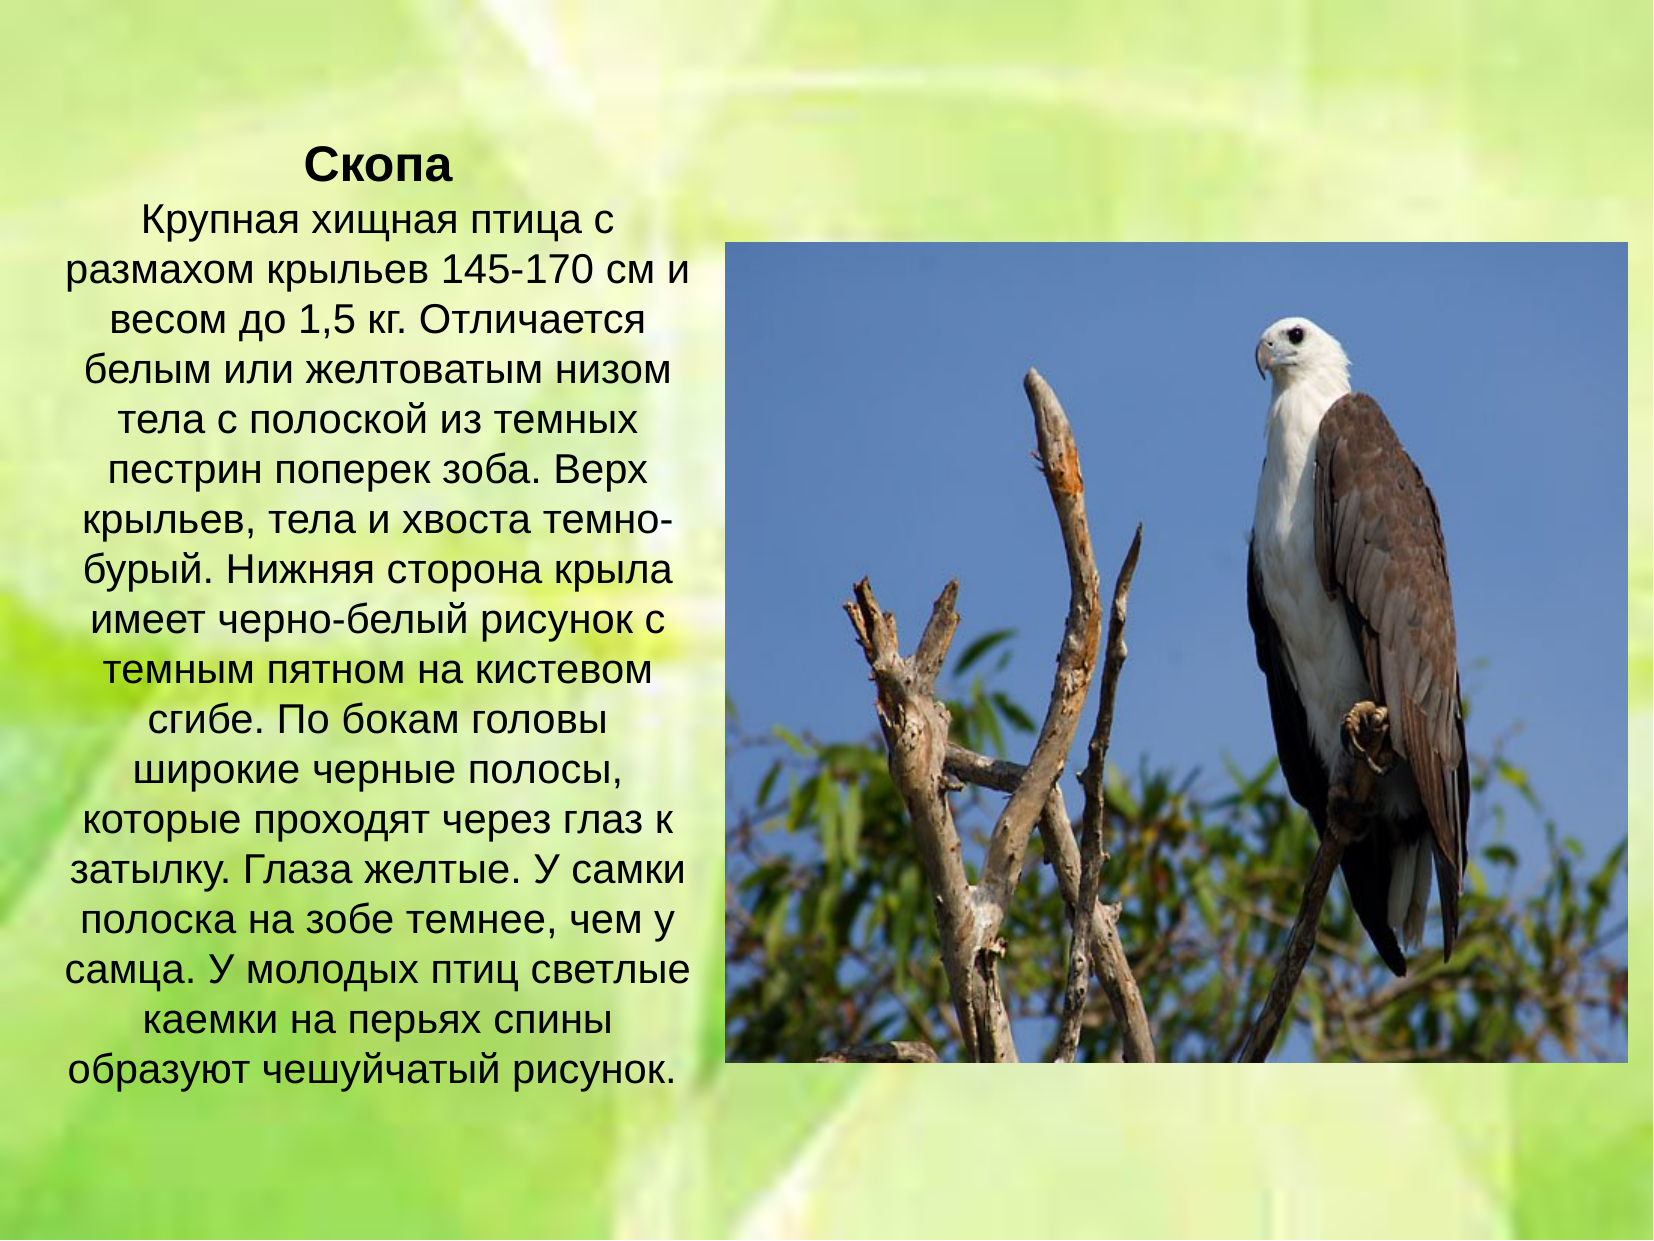

#
Скопа
Крупная хищная птица с размахом крыльев 145-170 см и весом до 1,5 кг. Отличается белым или желтоватым низом тела с полоской из темных пестрин поперек зоба. Верх крыльев, тела и хвоста темно-бурый. Нижняя сторона крыла имеет черно-белый рисунок с темным пятном на кистевом сгибе. По бокам головы широкие черные полосы, которые проходят через глаз к затылку. Глаза желтые. У самки полоска на зобе темнее, чем у самца. У молодых птиц светлые каемки на перьях спины образуют чешуйчатый рисунок.